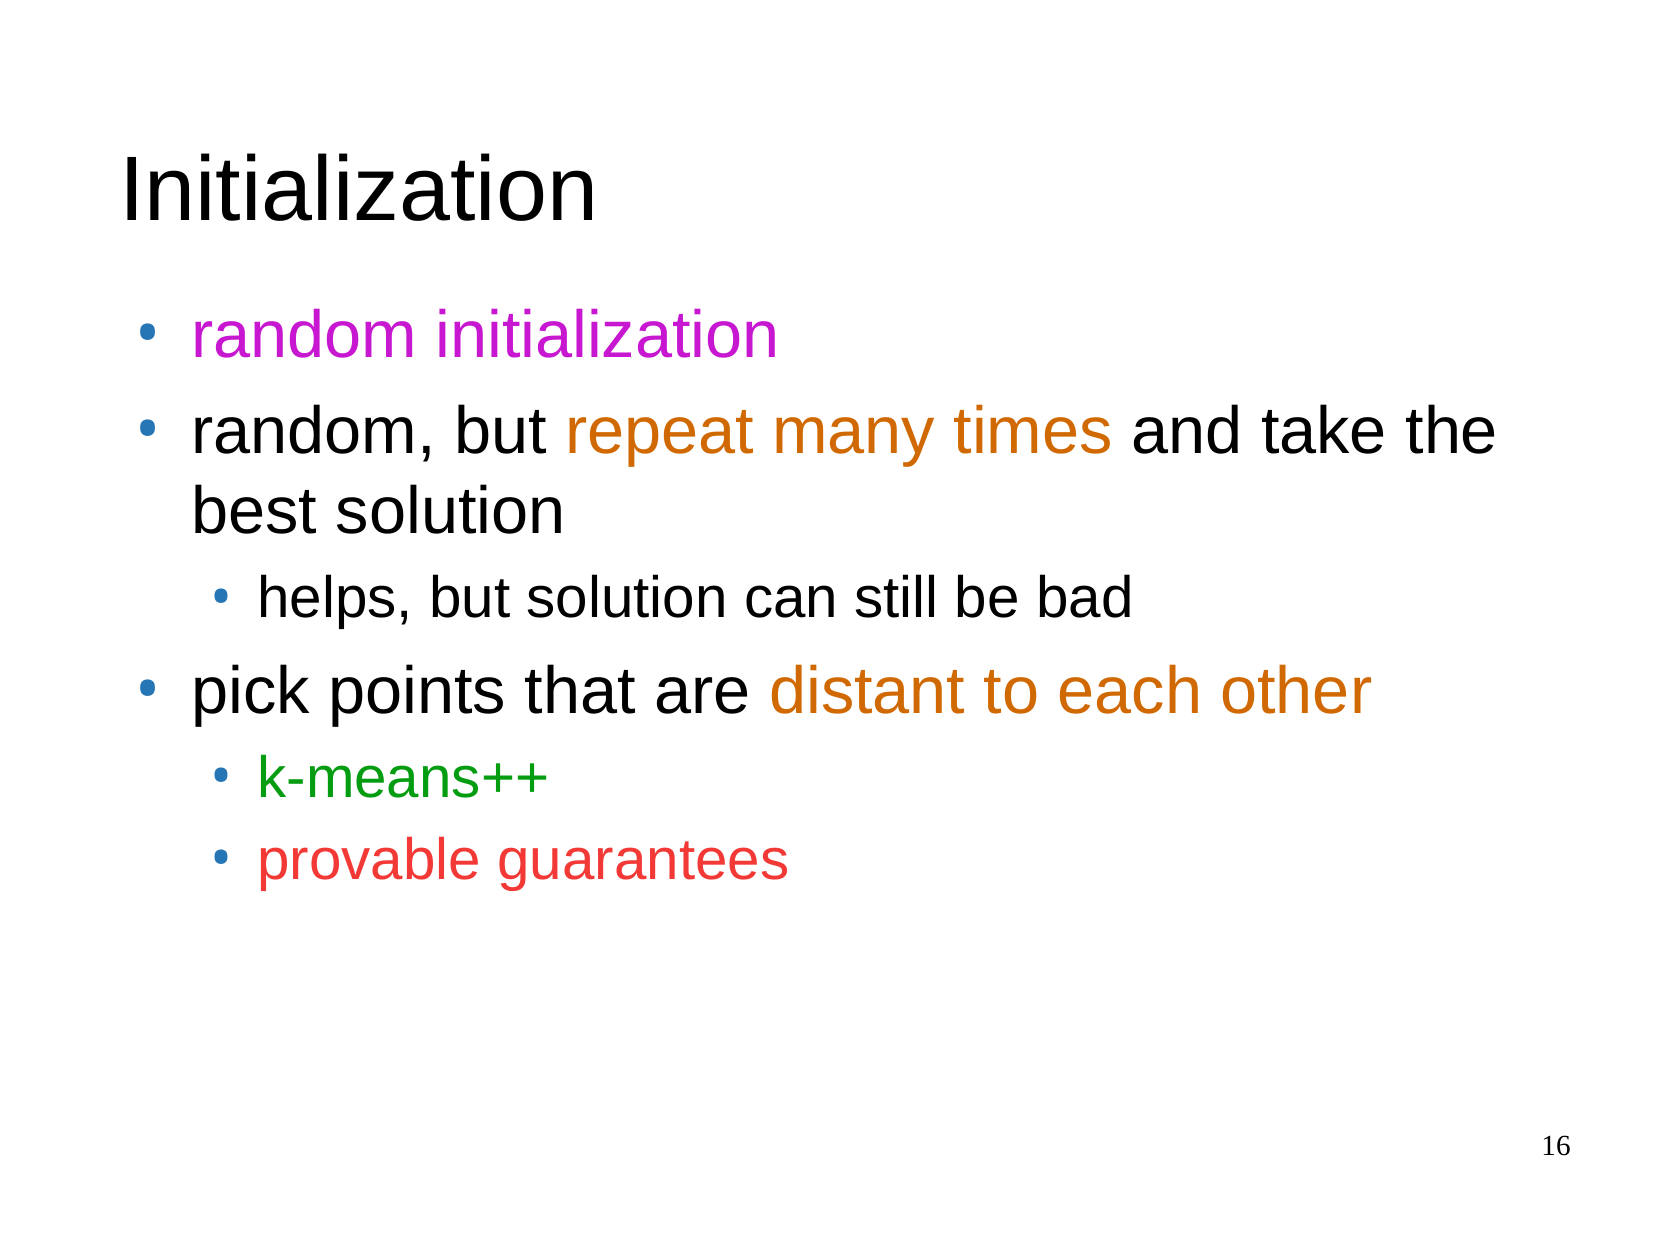

# Initialization
Boston University Slideshow Title Goes Here
random initialization
random, but repeat many times and take the best solution
helps, but solution can still be bad
pick points that are distant to each other
k-means++
provable guarantees
16